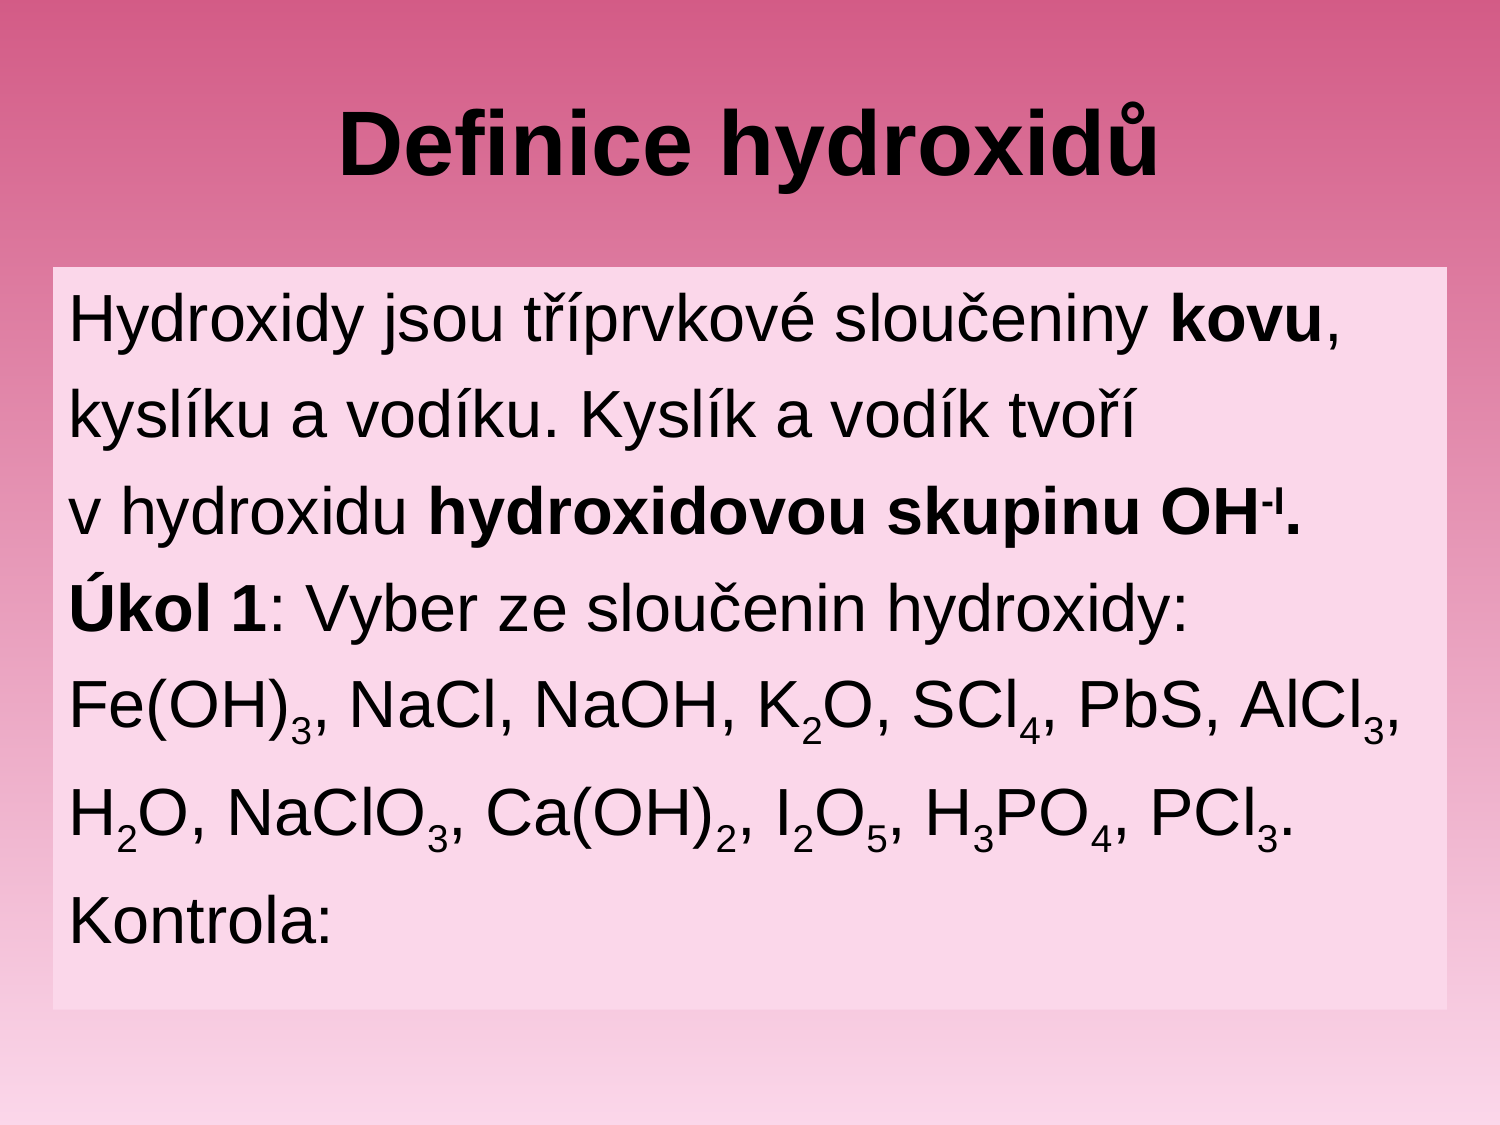

# Definice hydroxidů
Hydroxidy jsou tříprvkové sloučeniny kovu,
kyslíku a vodíku. Kyslík a vodík tvoří
v hydroxidu hydroxidovou skupinu OH-I.
Úkol 1: Vyber ze sloučenin hydroxidy:
Fe(OH)3, NaCl, NaOH, K2O, SCl4, PbS, AlCl3,
H2O, NaClO3, Ca(OH)2, I2O5, H3PO4, PCl3.
Kontrola: Fe(OH)3, NaOH, Ca(OH)2